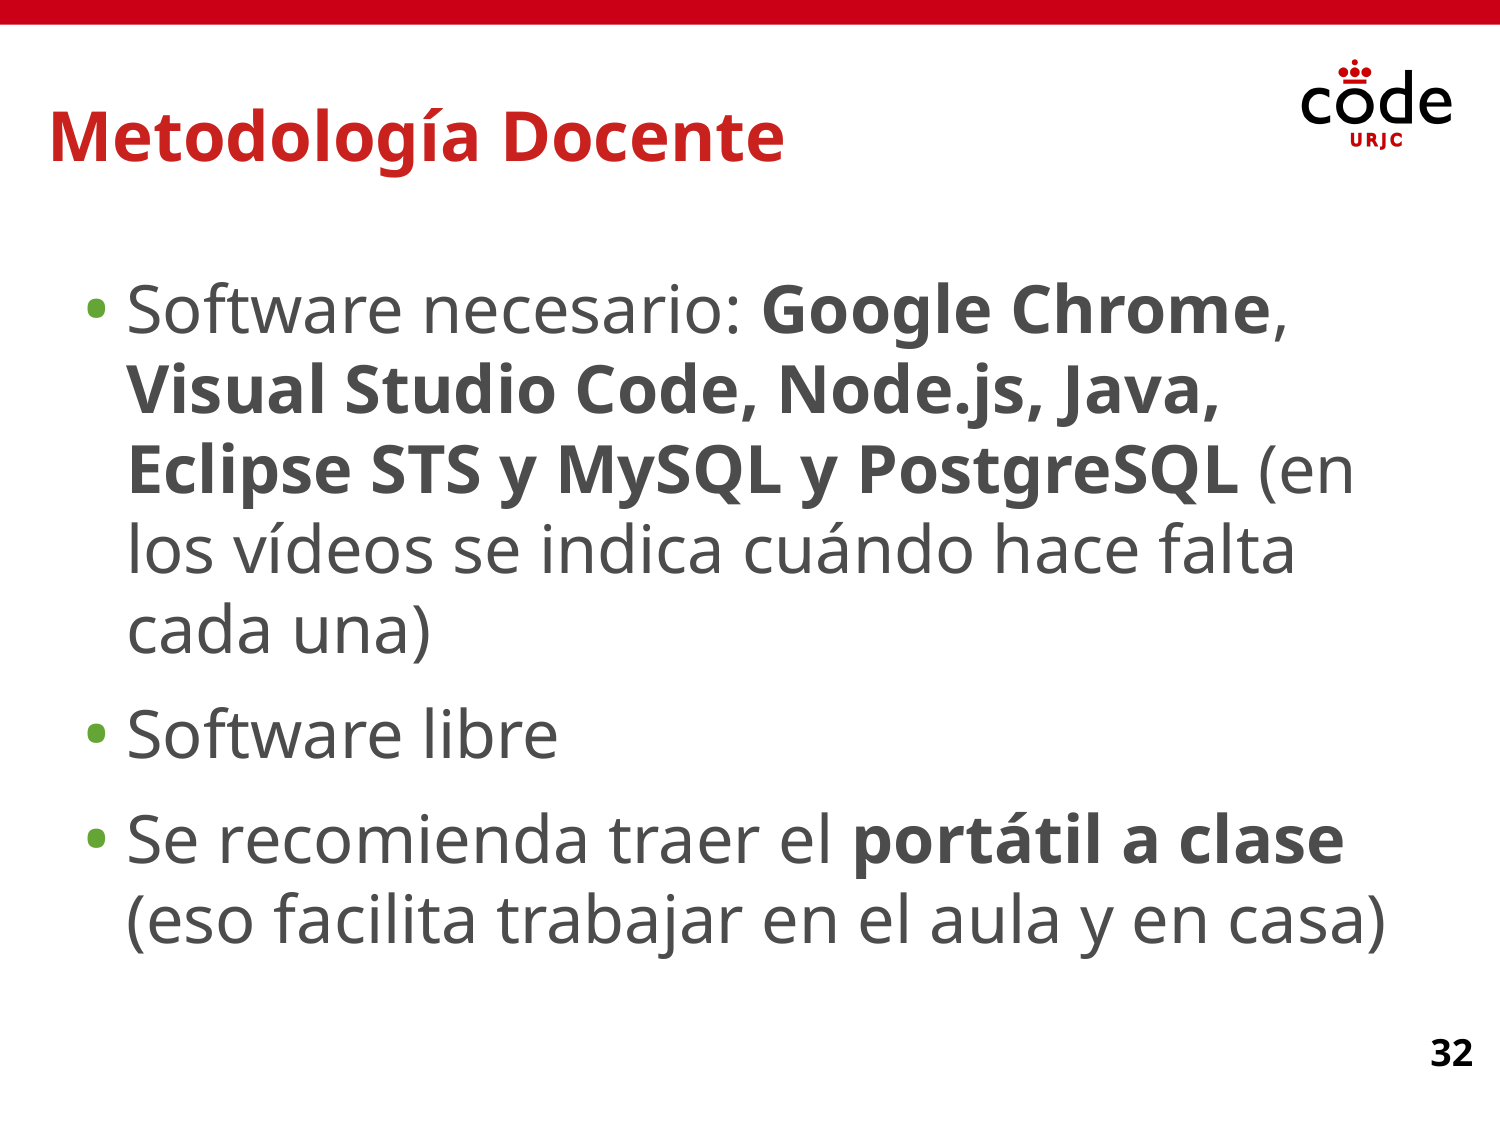

# Metodología Docente
Software necesario: Google Chrome, Visual Studio Code, Node.js, Java, Eclipse STS y MySQL y PostgreSQL (en los vídeos se indica cuándo hace falta cada una)
Software libre
Se recomienda traer el portátil a clase (eso facilita trabajar en el aula y en casa)
32